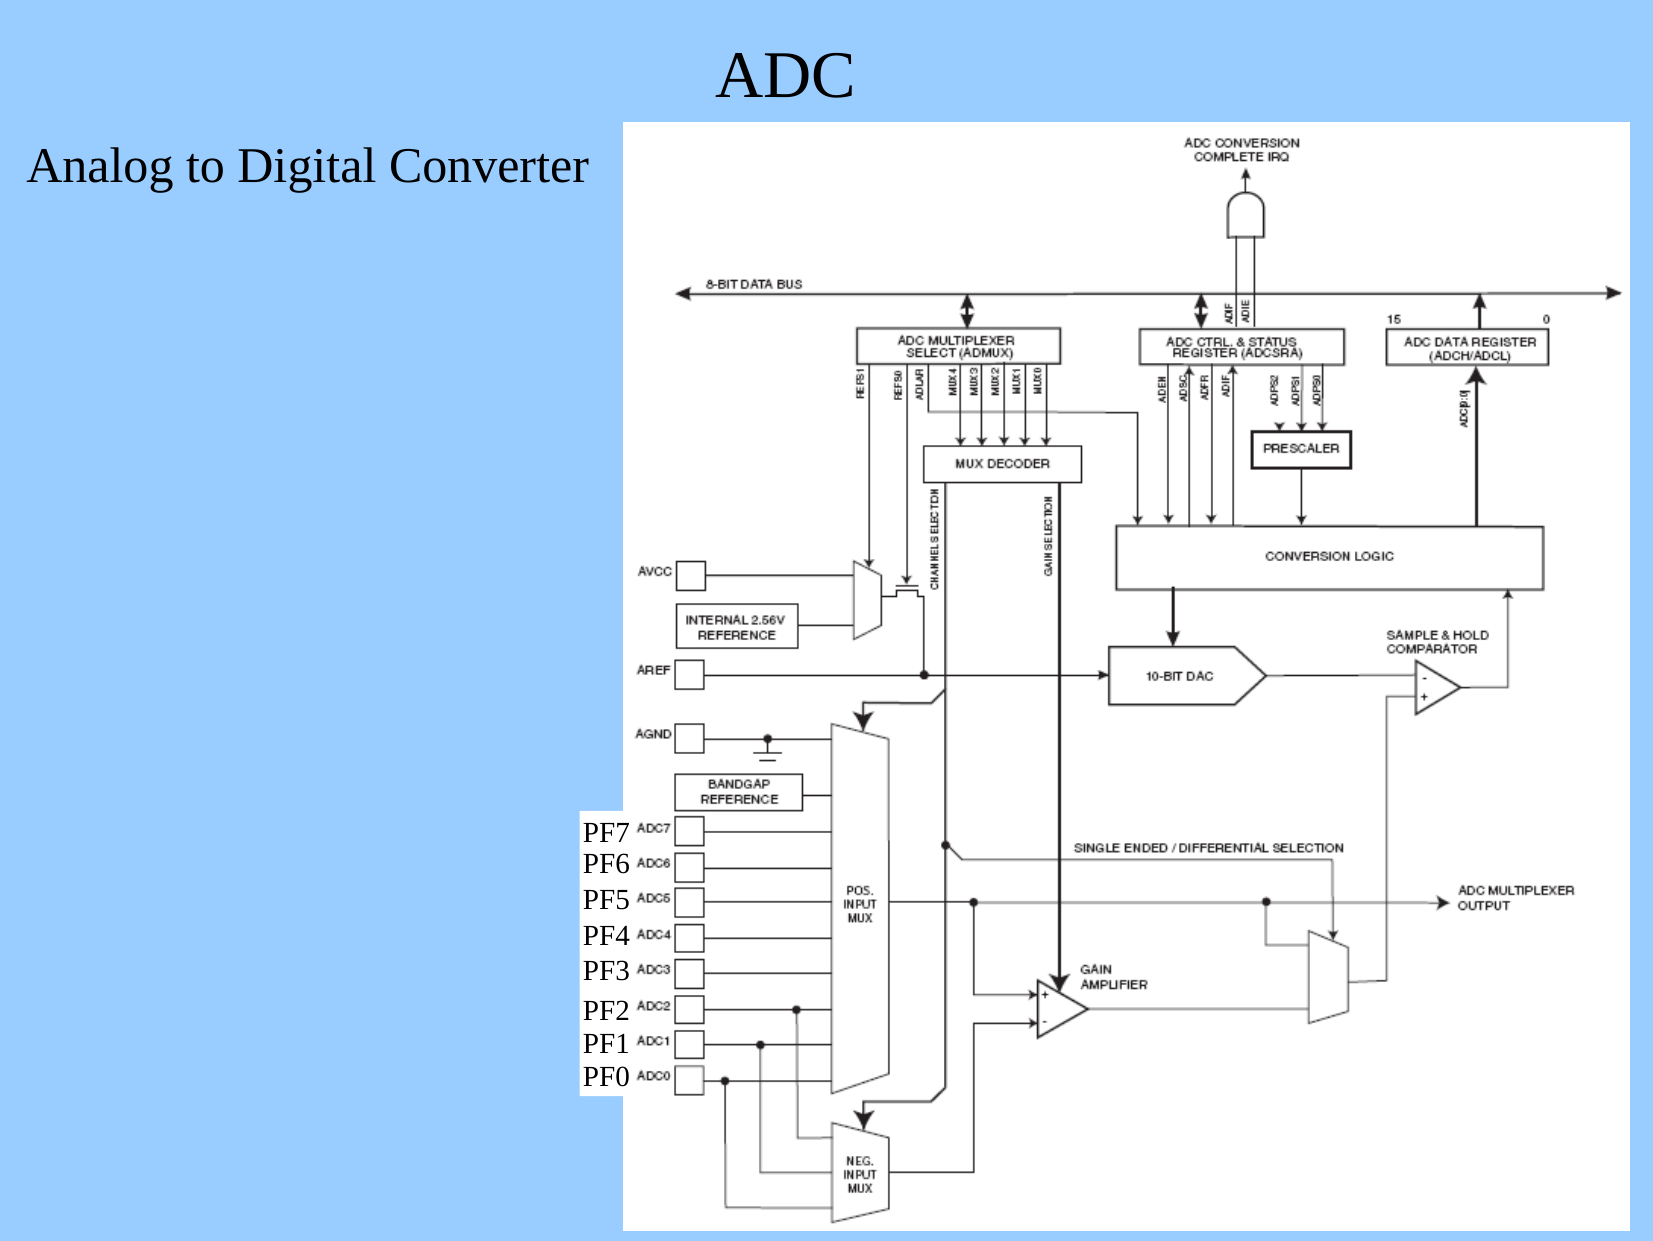

ADC
Analog to Digital Converter
PF7
PF6
PF5
PF4
PF3
PF2
PF1
PF0